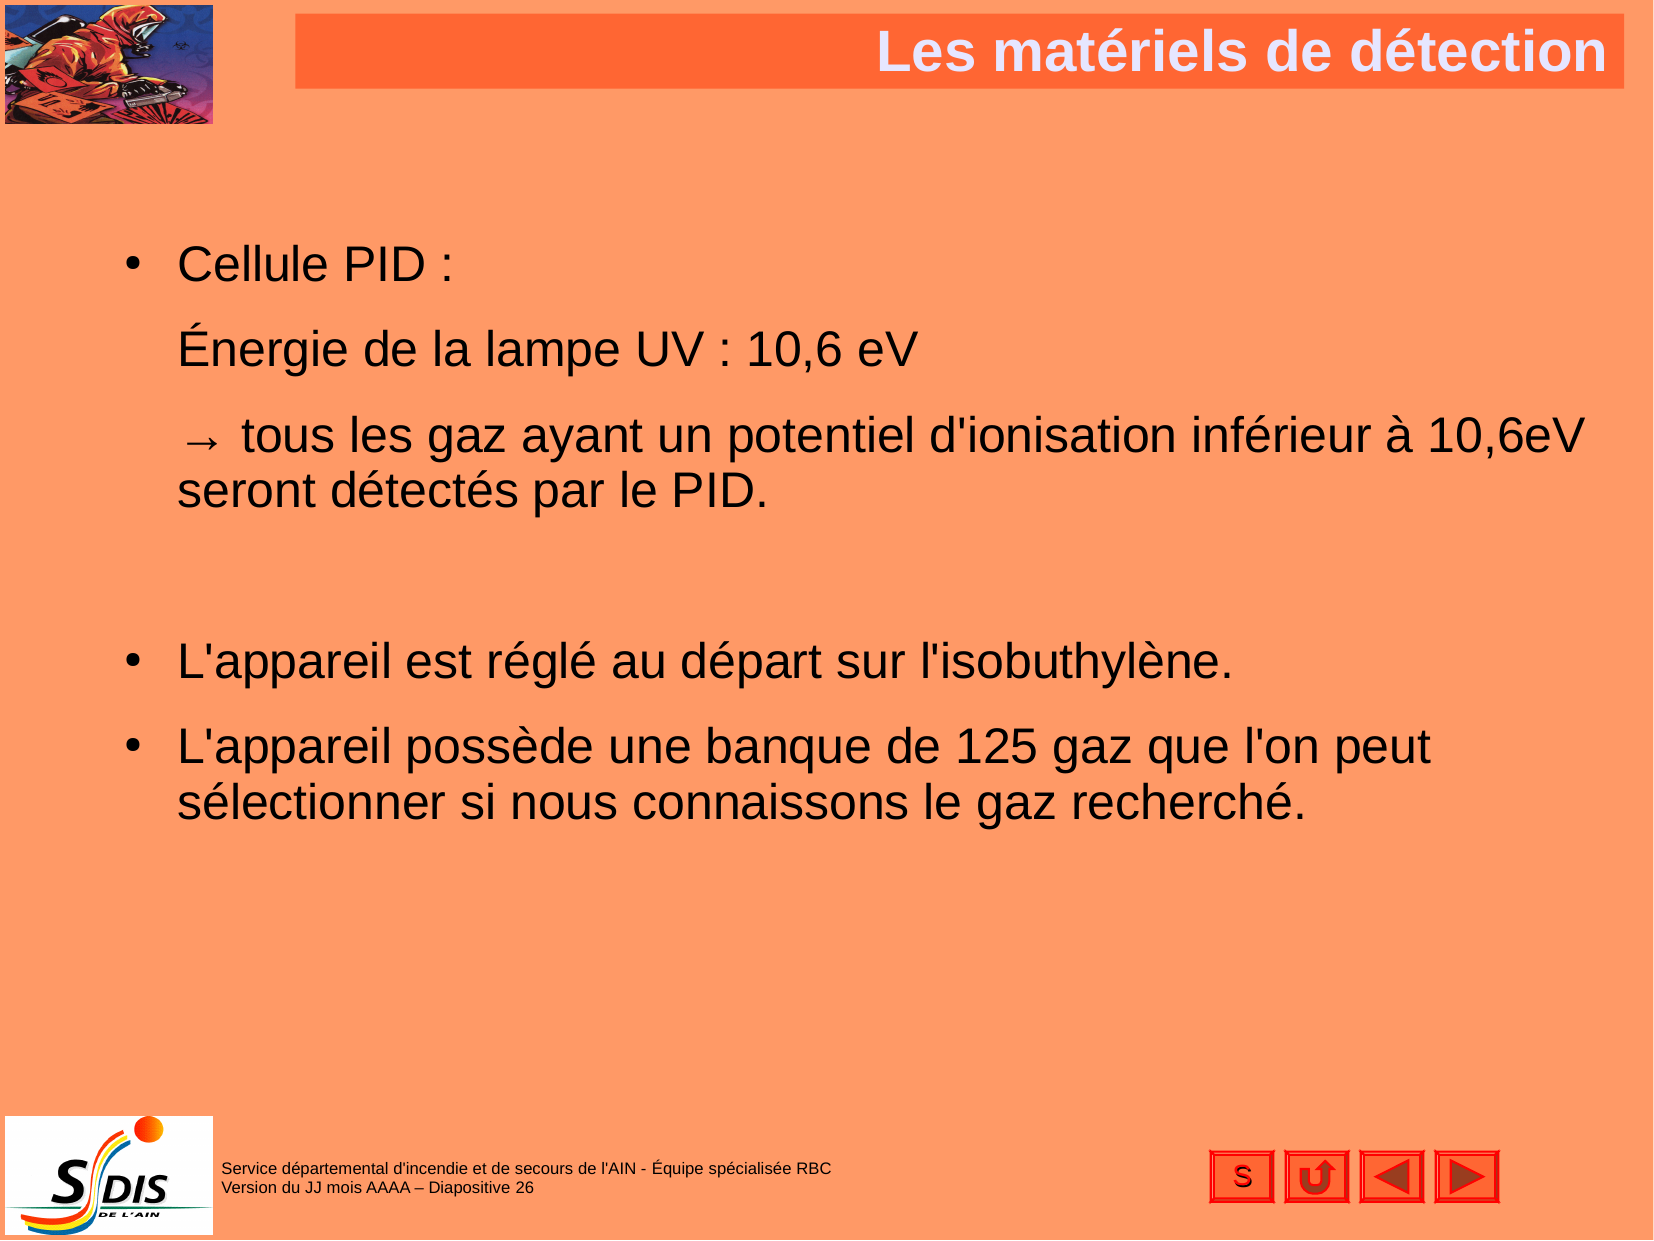

Les matériels de détection
# Cellule PID :
Énergie de la lampe UV : 10,6 eV
→ tous les gaz ayant un potentiel d'ionisation inférieur à 10,6eV seront détectés par le PID.
L'appareil est réglé au départ sur l'isobuthylène.
L'appareil possède une banque de 125 gaz que l'on peut sélectionner si nous connaissons le gaz recherché.